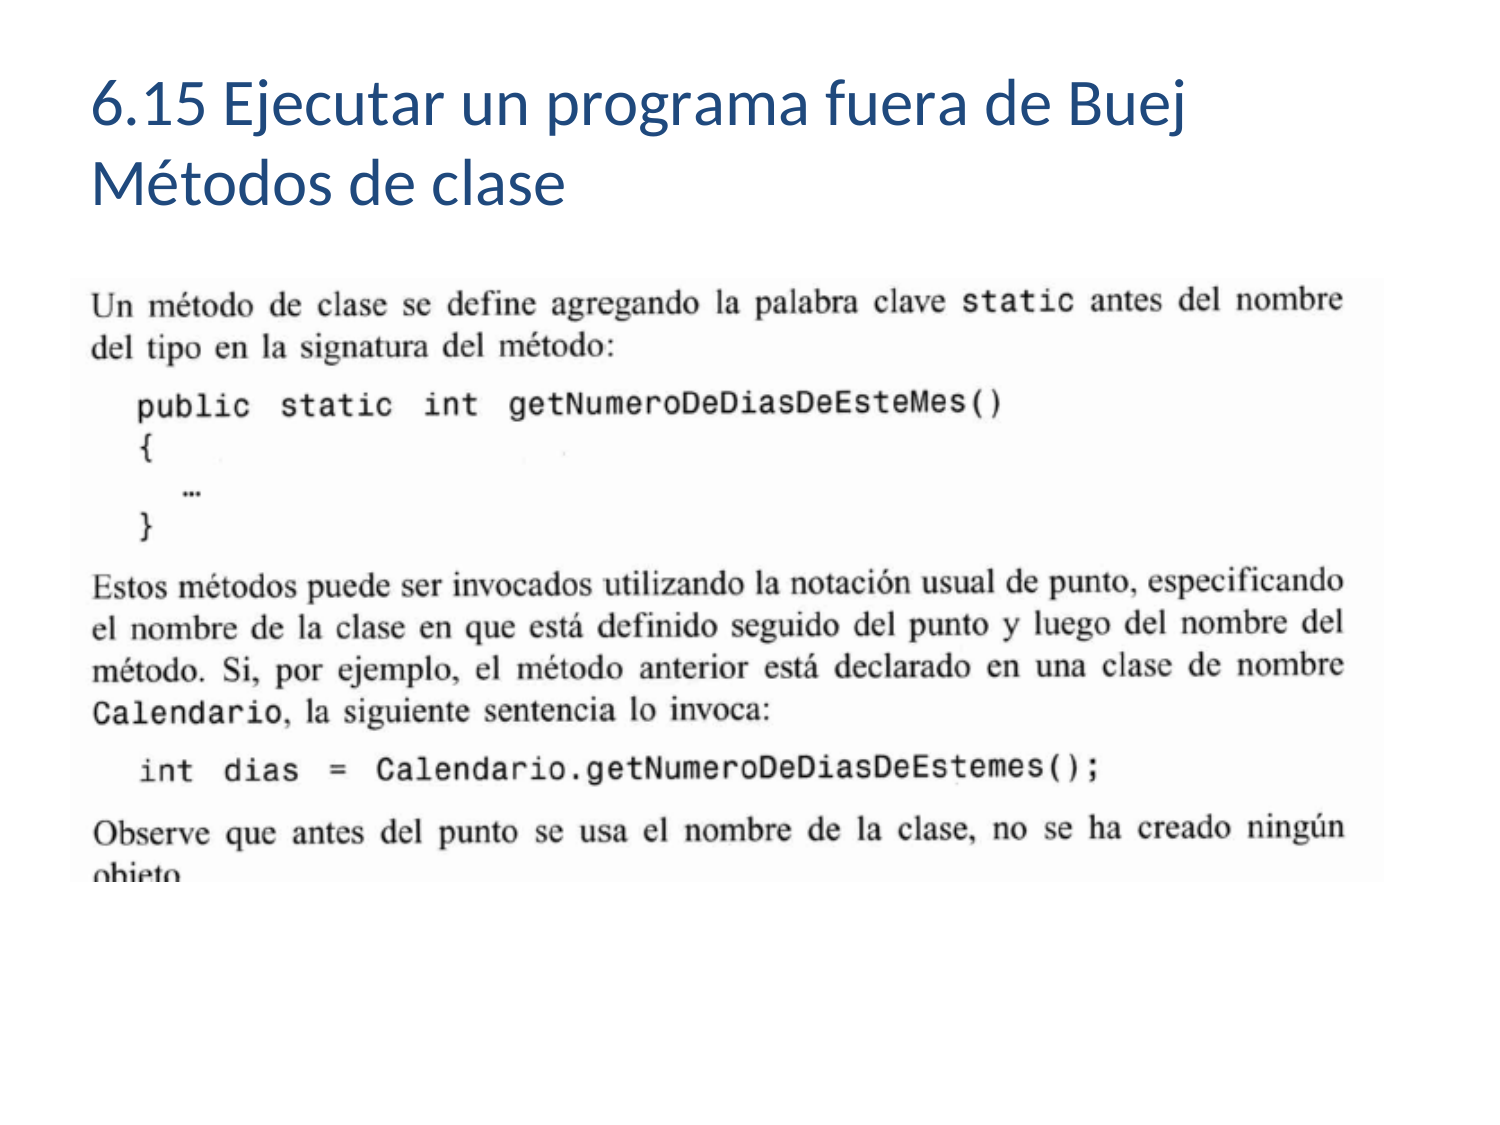

# 6.15 Ejecutar un programa fuera de Buej Métodos de clase